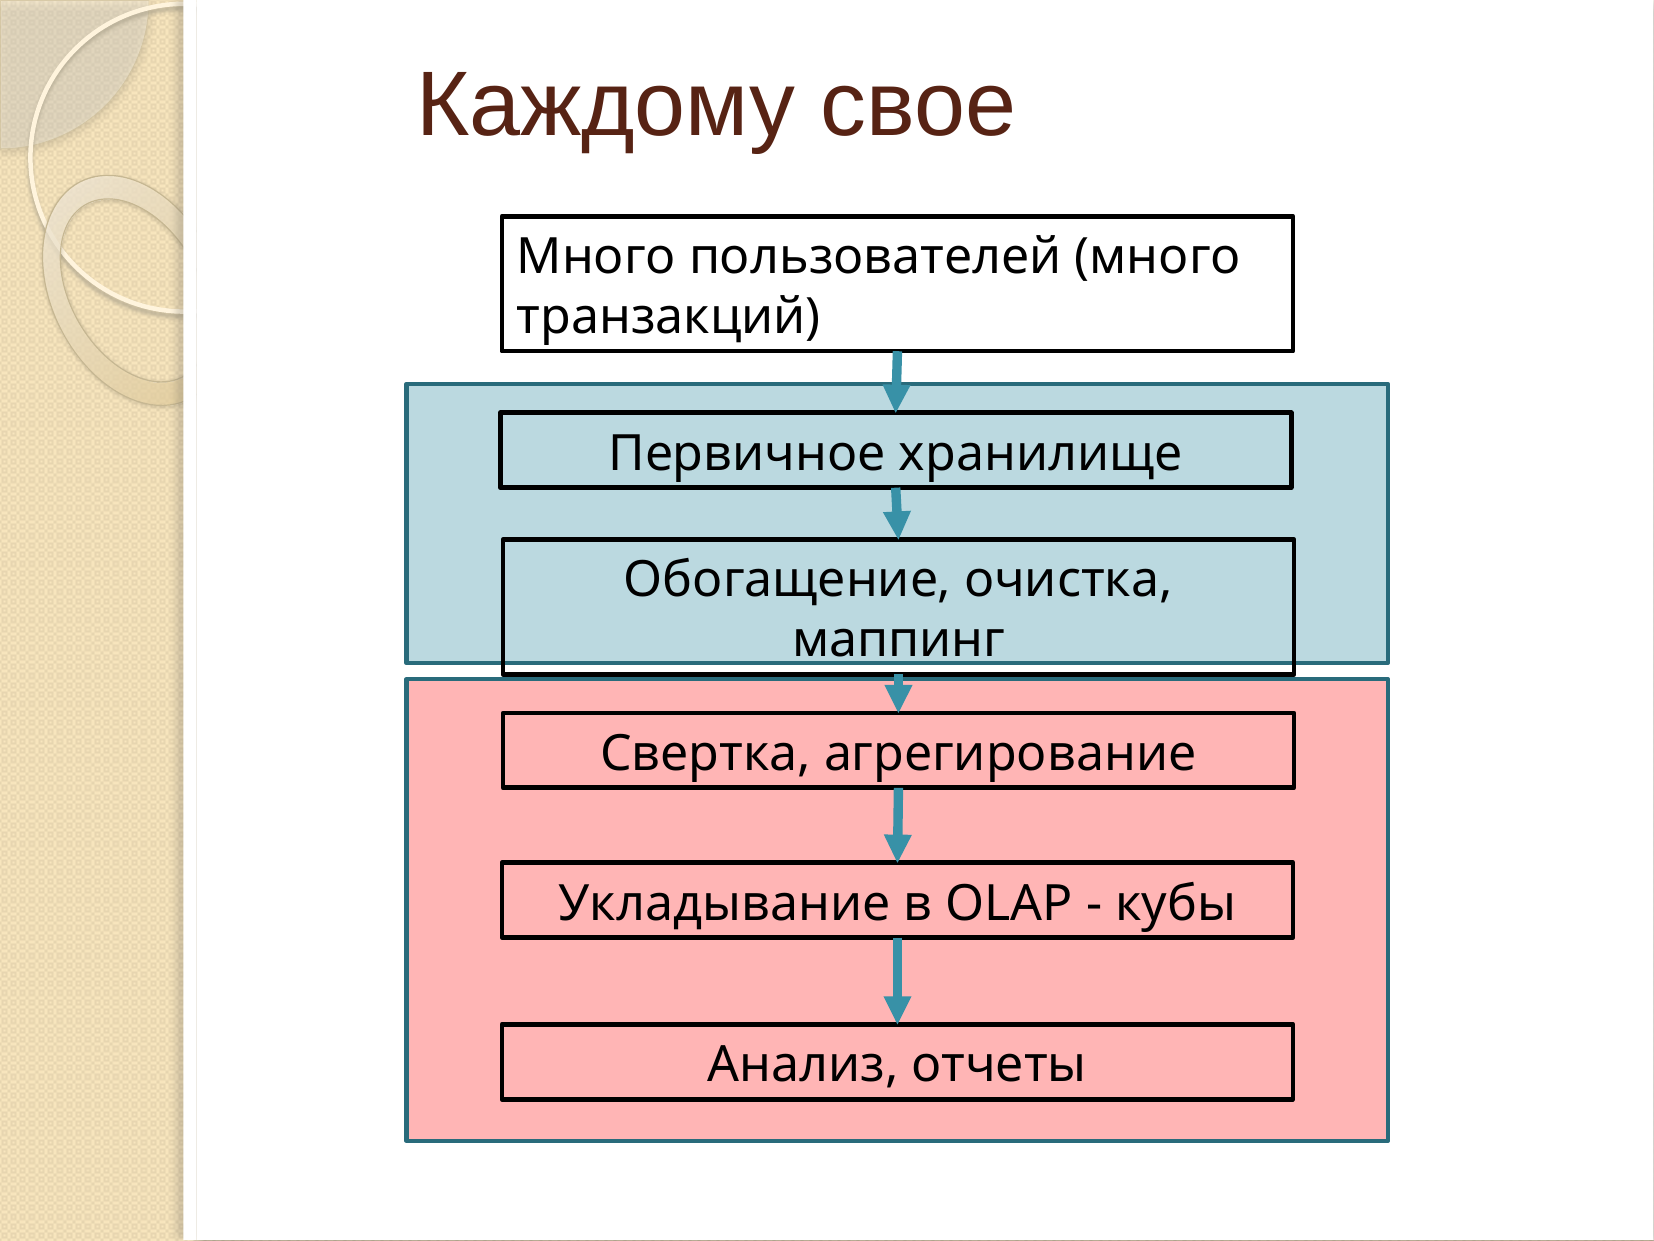

# Каждому свое
Много пользователей (много транзакций)
Первичное хранилище
Обогащение, очистка, маппинг
Свертка, агрегирование
Укладывание в OLAP - кубы
Анализ, отчеты